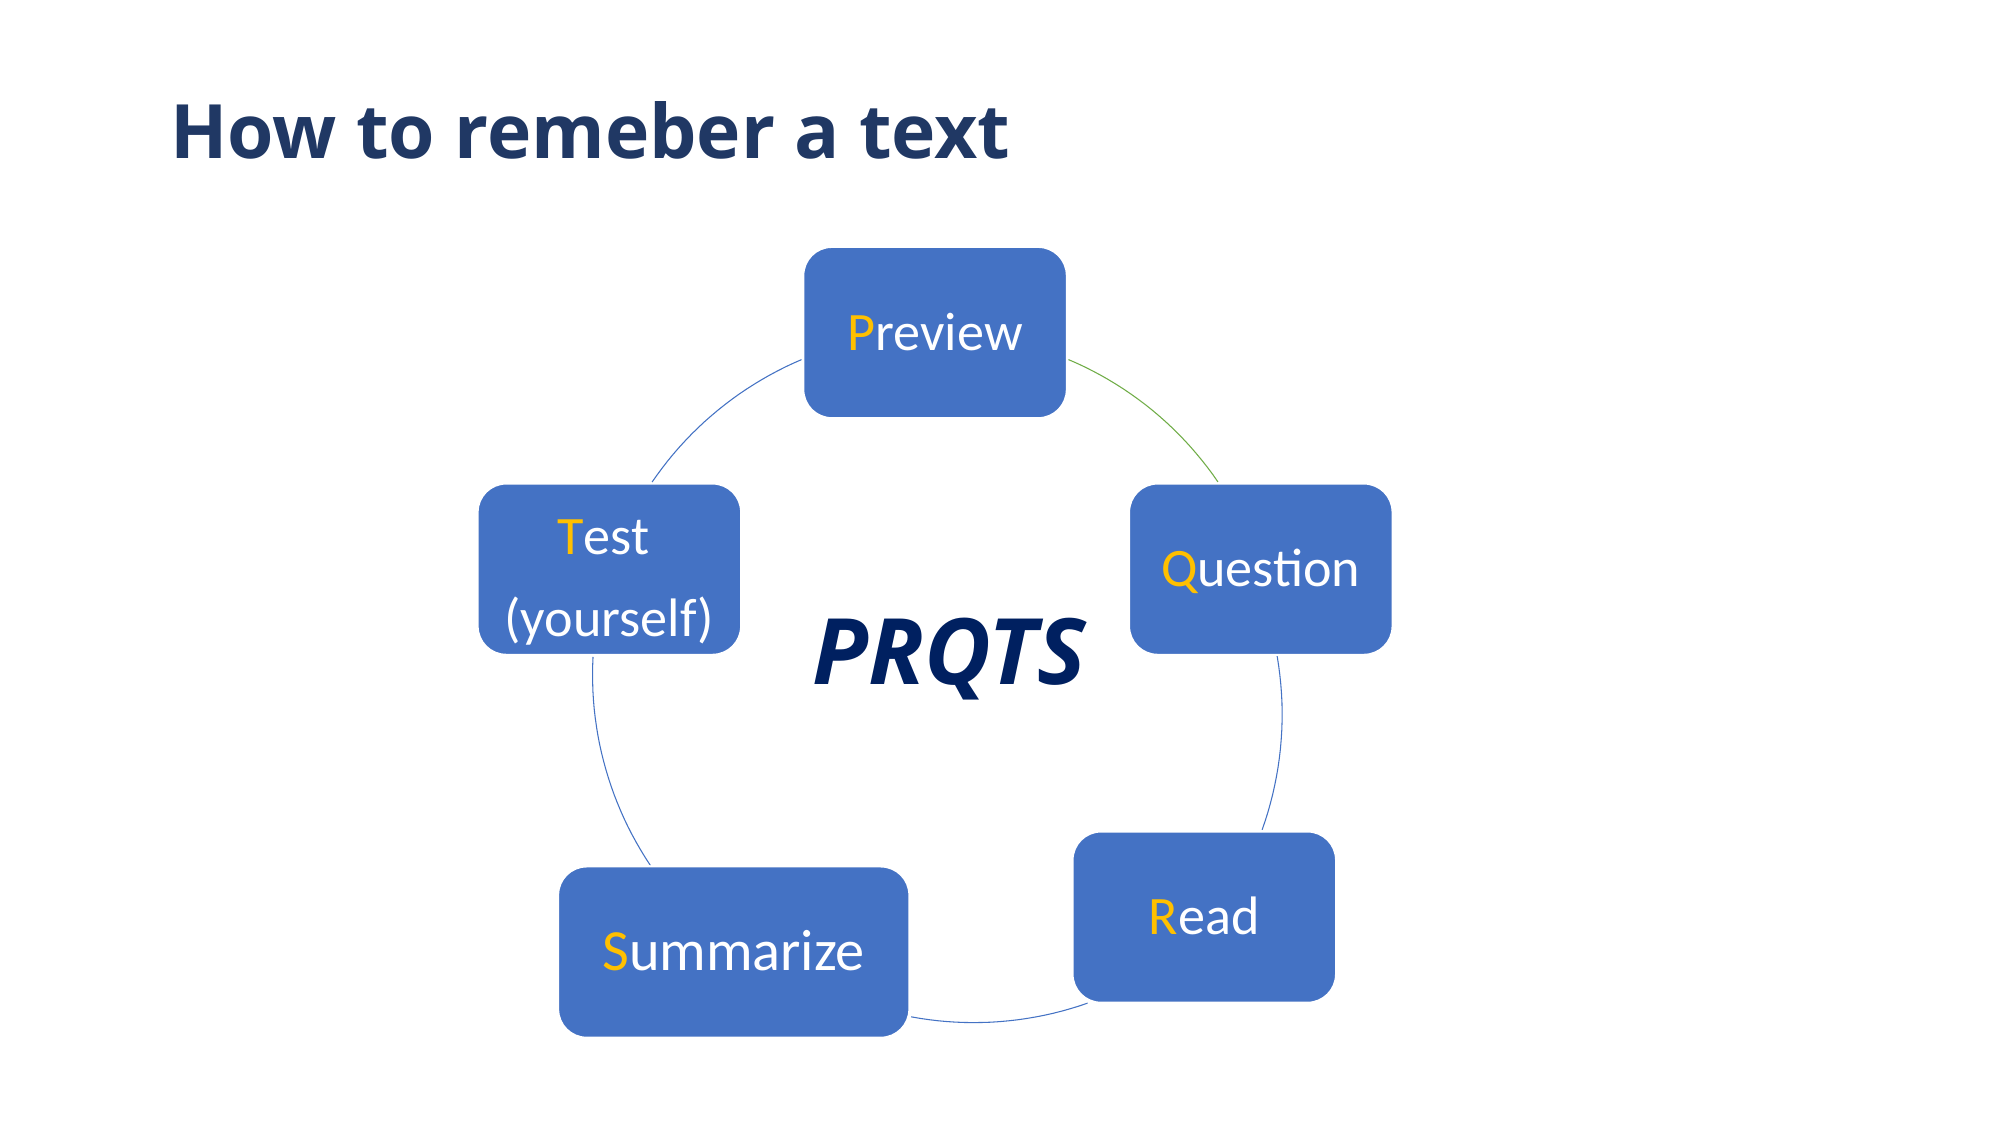

How to remeber a text
Preview
Skim through the entirety of the document, reading through headings, subheading, graphics, and captions to get an overview of what is to be discussed.
Question
Consider the purpose of both the entire text and each subsection. What should you be learning? The more you are aware of the subject matter, the more cues you will be pick up throughout the reading. As you skim through the text, write down any questions that you may have.
Read
Although you may think that this step should go first, the two preceding steps make your reading more efficient. Read the document in its entirety. During this step it is best practice not to take notes and refer to your questions in the previous step.
Summarize
After reading, summarize the main points of each section. Try repeating what you’ve learned out load. During this step, write down the answers to your key questions and take notes on key concepts by paraphrasing them into your own words.
Test
Once you have finished reading through all materials, tests yourself. Self-testing can include a variety of methods, including review questions or writing summaries.
The PQRST method works best when trying to remember key information in texts. This technique would particularly be useful when trying to remember information from presentations, articles, or e-course learning.
Preview
Test
(yourself)
Question
Read
Summarize
PRQTS